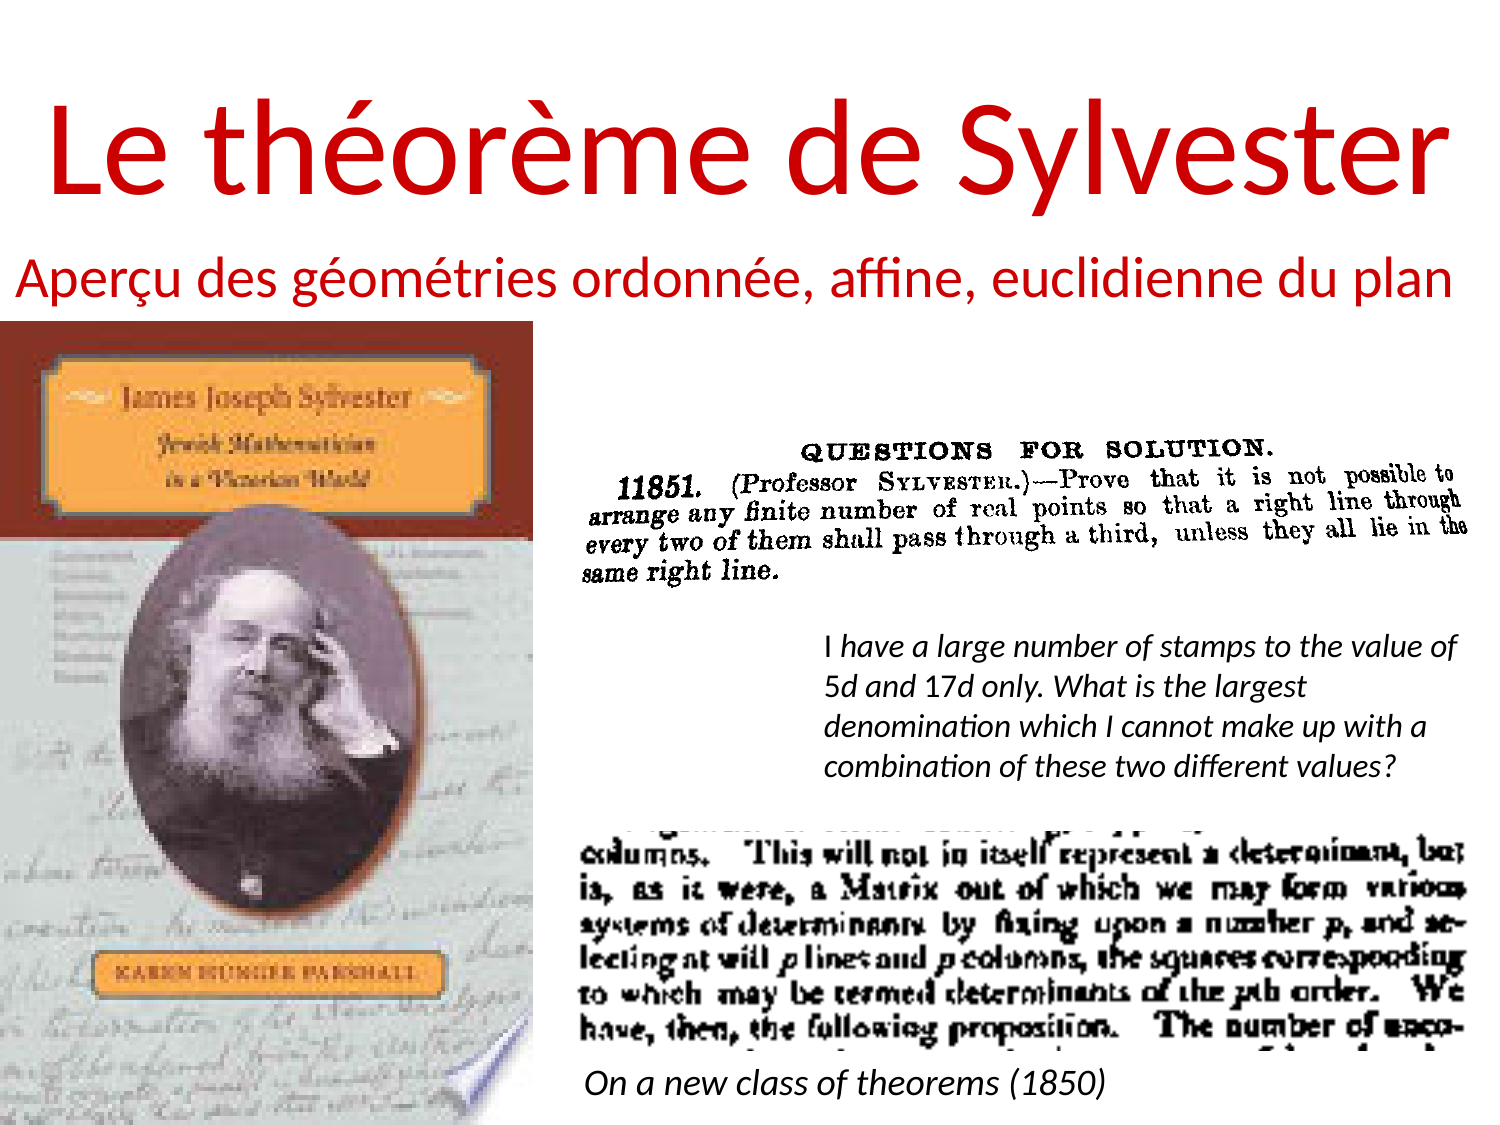

# Le théorème de Sylvester
Aperçu des géométries ordonnée, affine, euclidienne du plan
I have a large number of stamps to the value of 5d and 17d only. What is the largest denomination which I cannot make up with a combination of these two different values?
On a new class of theorems (1850)